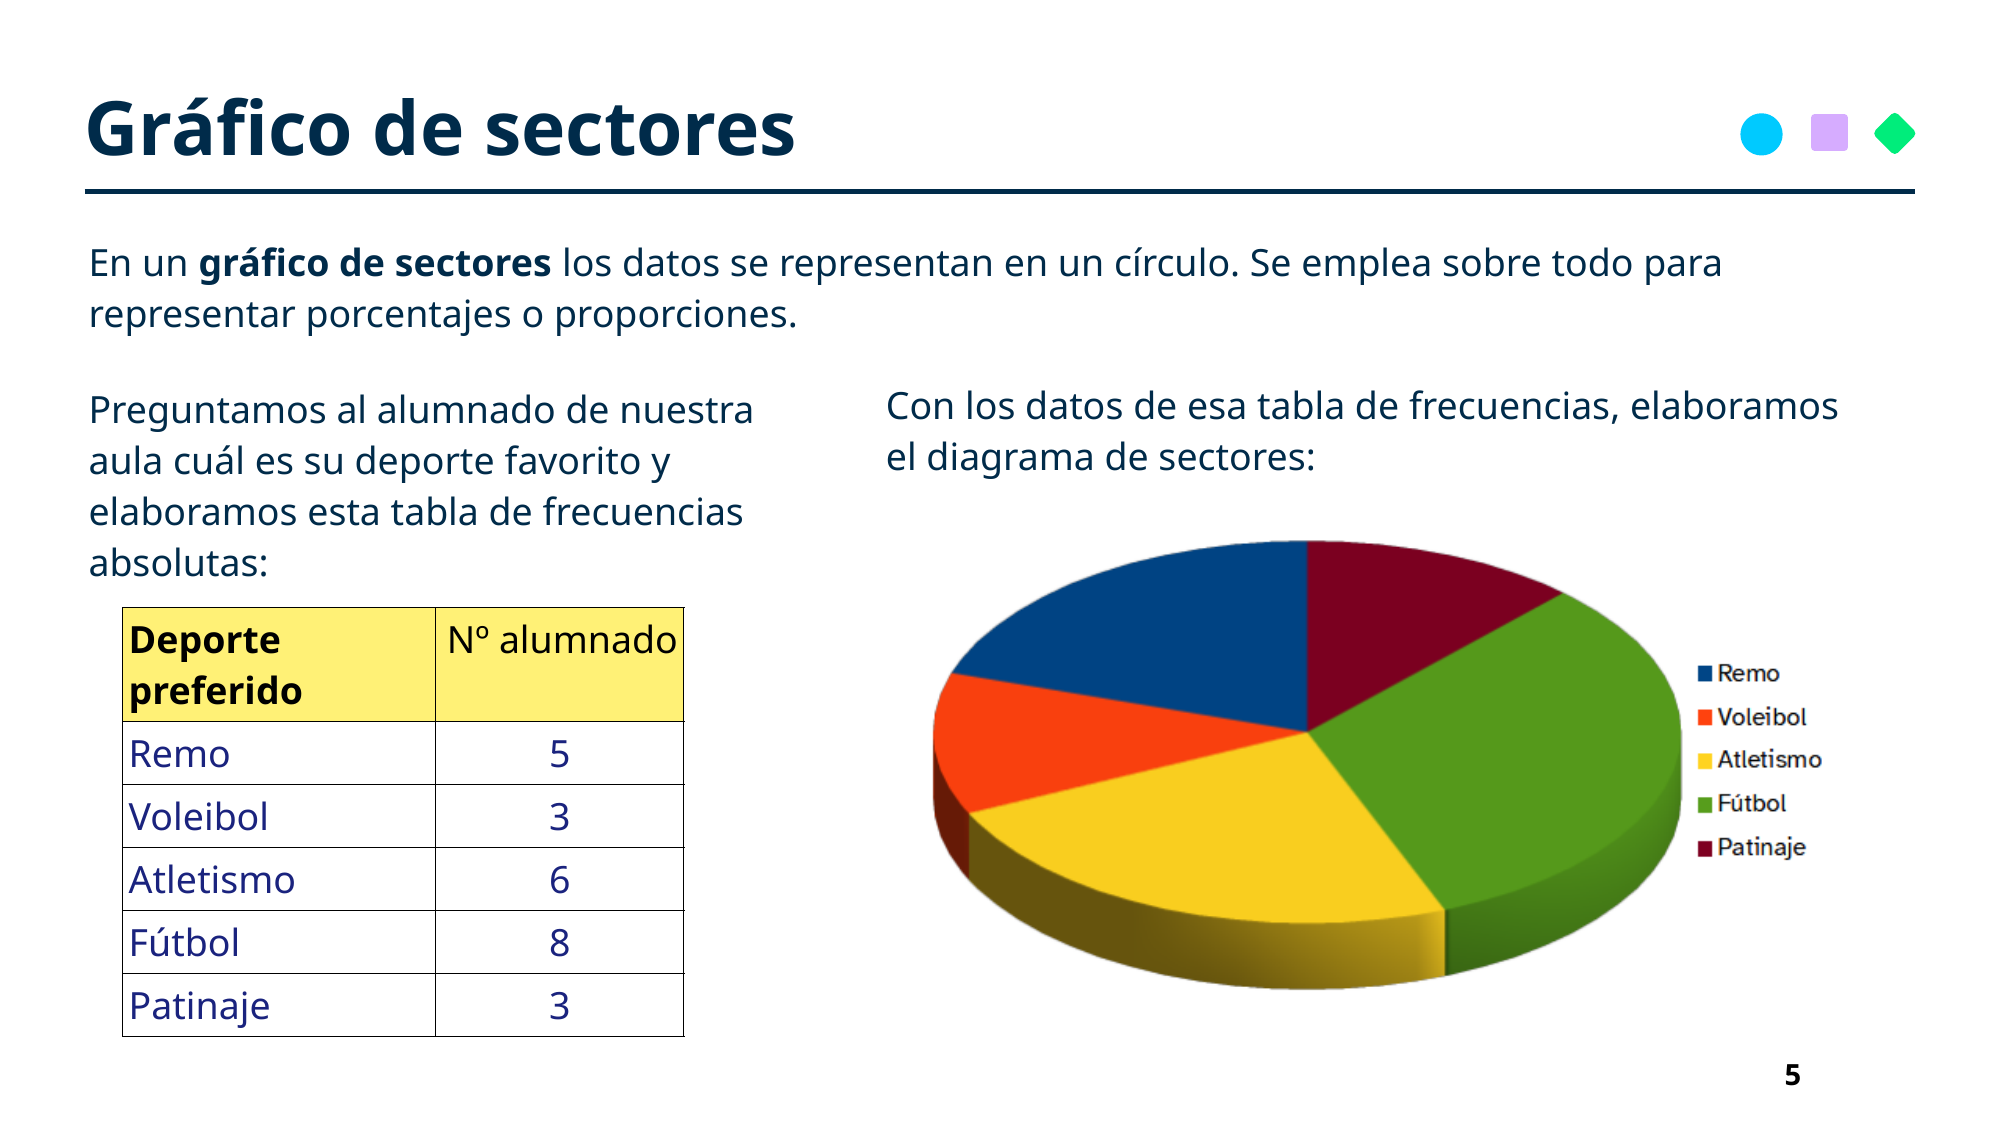

# Gráfico de sectores
En un gráfico de sectores los datos se representan en un círculo. Se emplea sobre todo para representar porcentajes o proporciones.
Con los datos de esa tabla de frecuencias, elaboramos el diagrama de sectores:
Preguntamos al alumnado de nuestra aula cuál es su deporte favorito y elaboramos esta tabla de frecuencias absolutas:
| Deporte preferido | Nº alumnado |
| --- | --- |
| Remo | 5 |
| Voleibol | 3 |
| Atletismo | 6 |
| Fútbol | 8 |
| Patinaje | 3 |